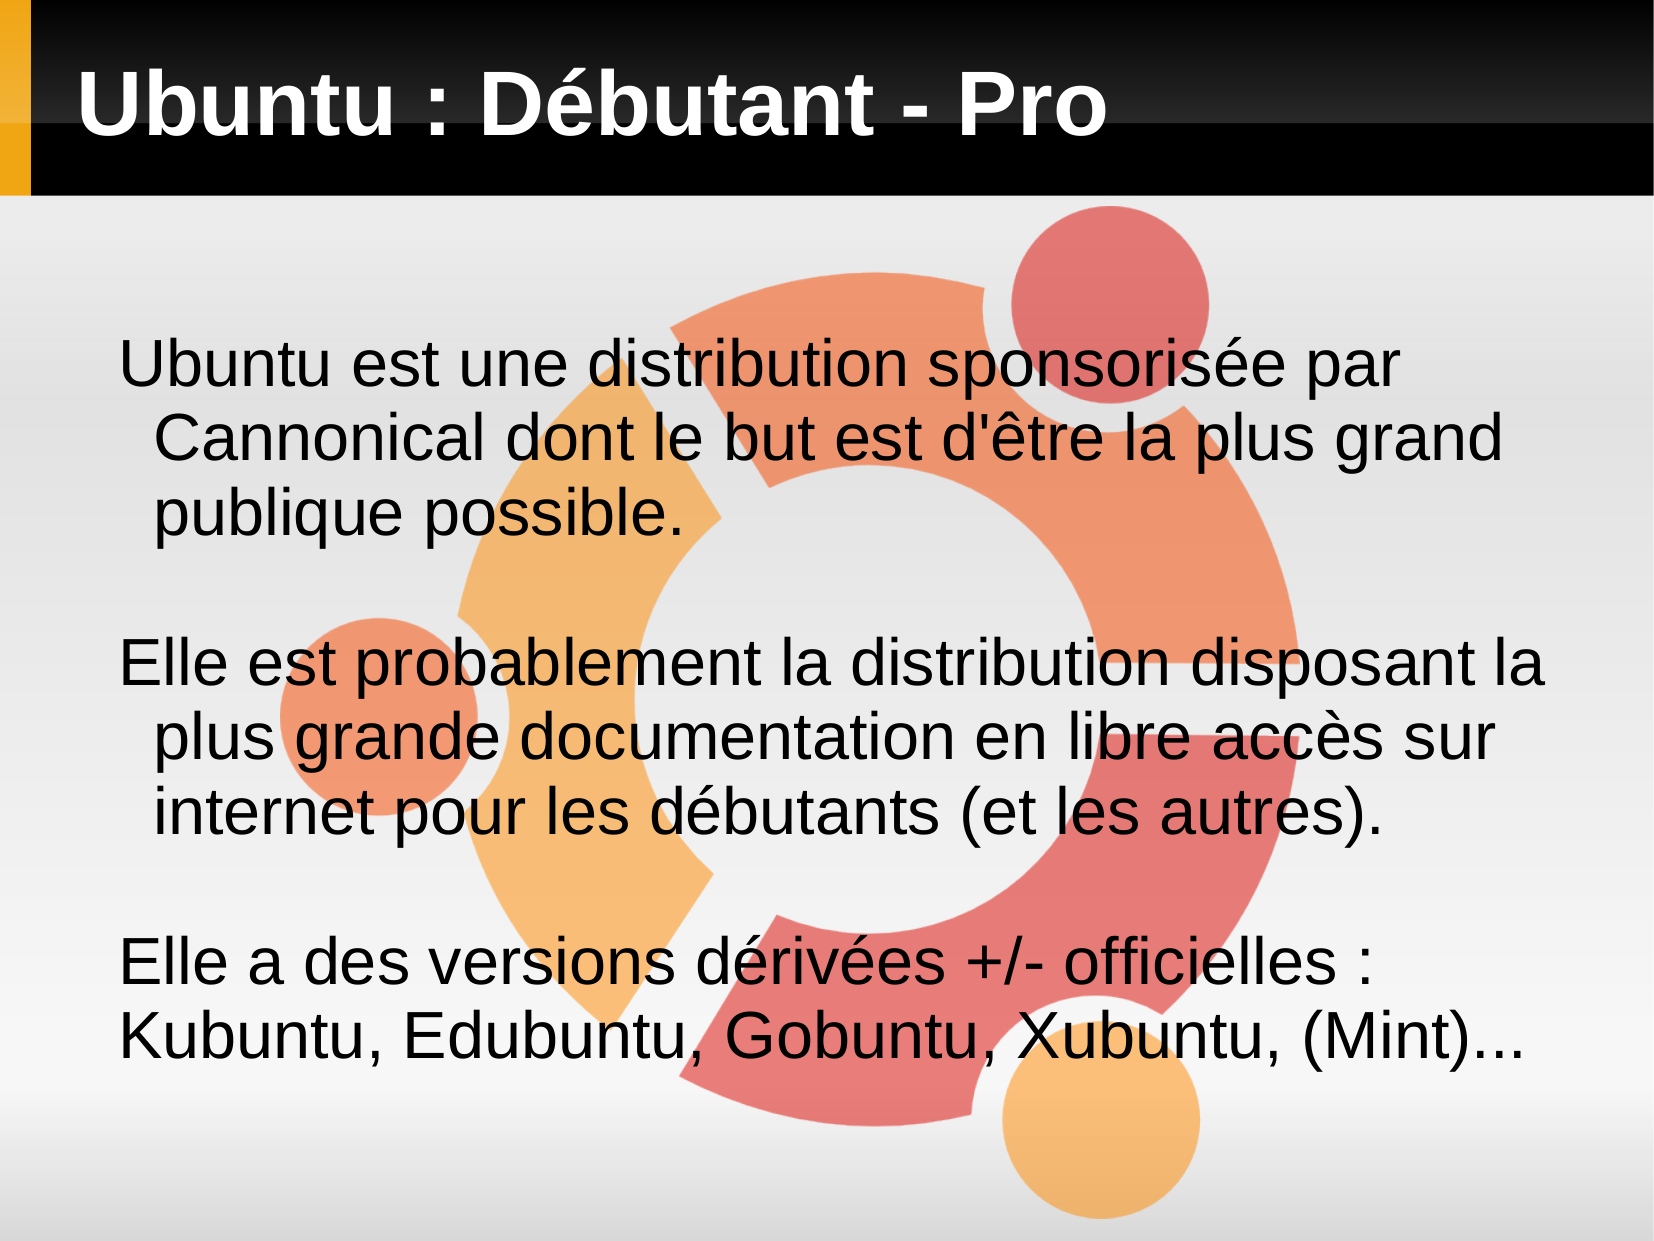

# Ubuntu : Débutant - Pro
Ubuntu est une distribution sponsorisée par Cannonical dont le but est d'être la plus grand publique possible.
Elle est probablement la distribution disposant la plus grande documentation en libre accès sur internet pour les débutants (et les autres).
Elle a des versions dérivées +/- officielles :
Kubuntu, Edubuntu, Gobuntu, Xubuntu, (Mint)...